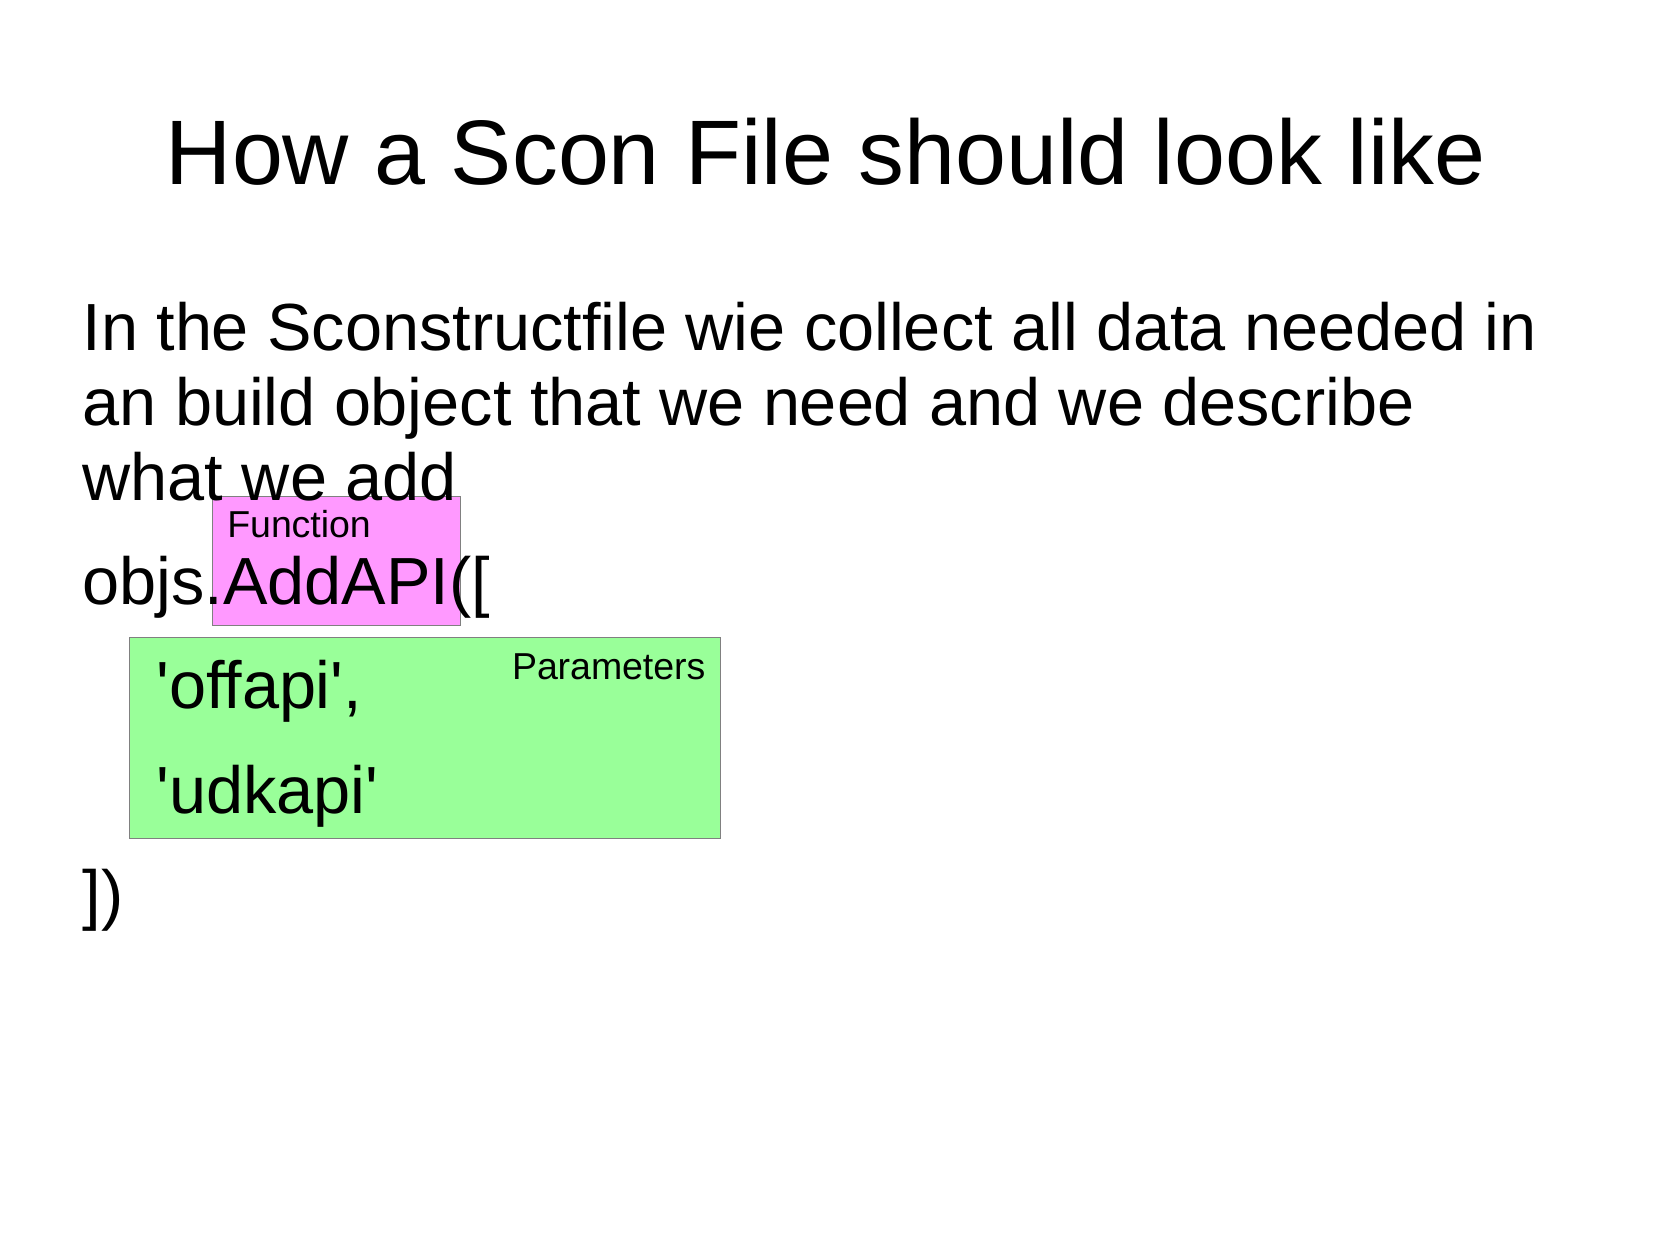

# How a Scon File should look like
In the Sconstructfile wie collect all data needed in an build object that we need and we describe what we add
objs.AddAPI([
 'offapi',
 'udkapi'
])
Function
Parameters